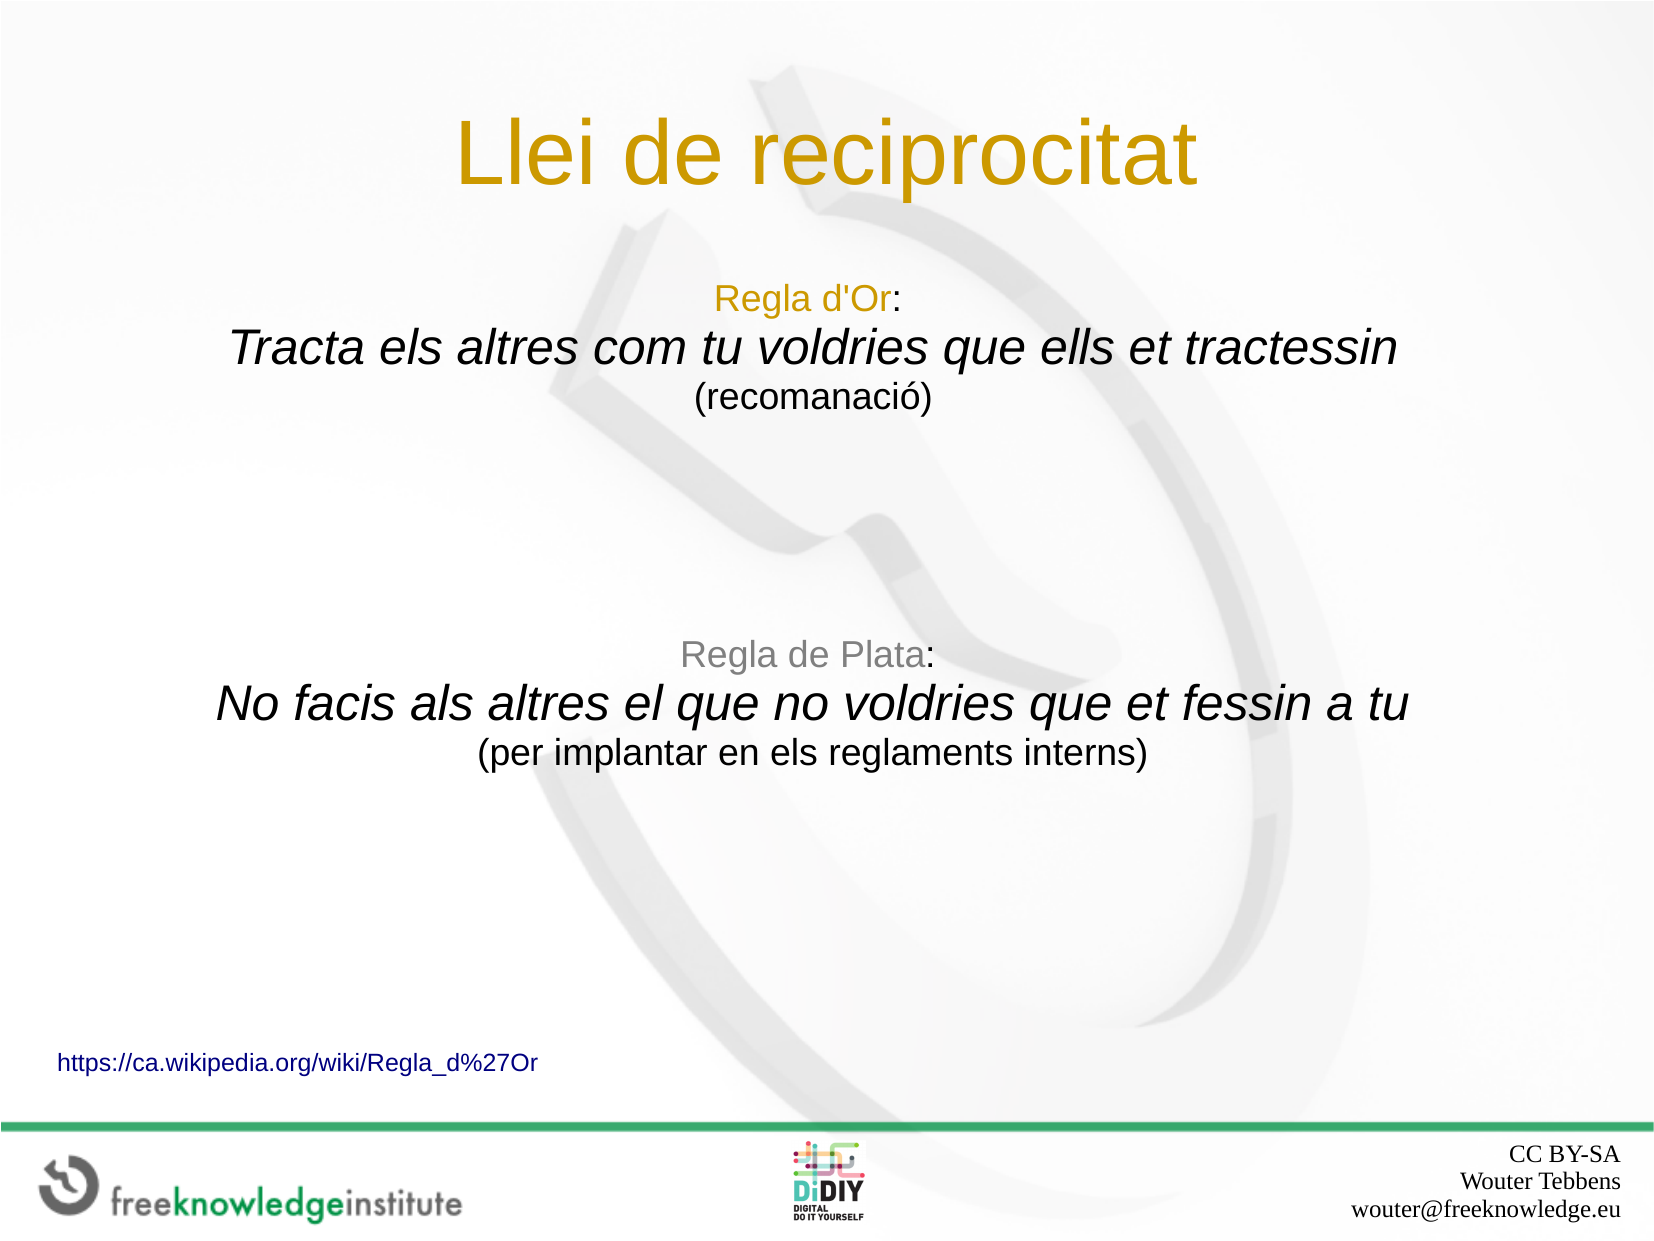

# Llei de reciprocitat
Regla d'Or:
Tracta els altres com tu voldries que ells et tractessin
(recomanació)
Regla de Plata:
No facis als altres el que no voldries que et fessin a tu
(per implantar en els reglaments interns)
https://ca.wikipedia.org/wiki/Regla_d%27Or